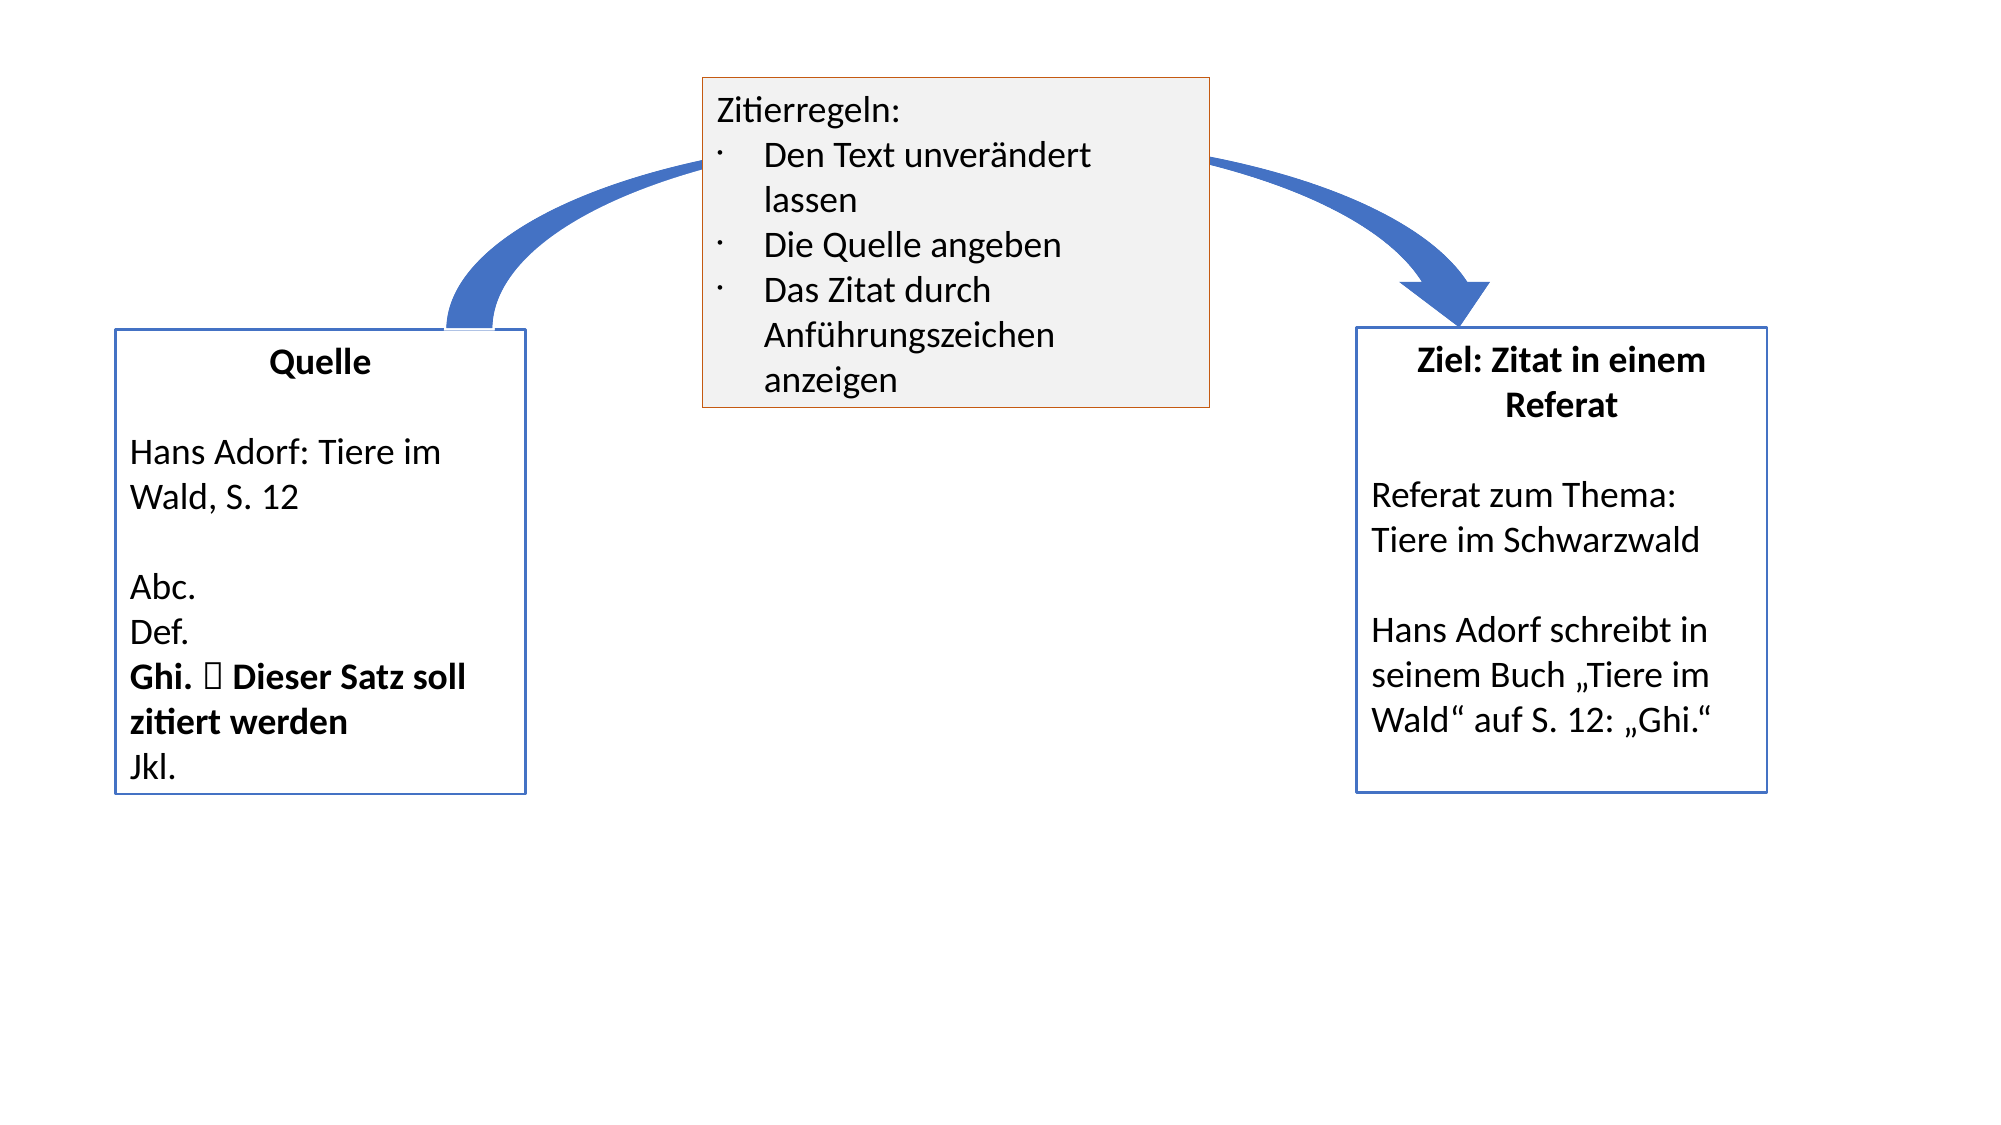

Zitierregeln:
Den Text unverändert lassen
Die Quelle angeben
Das Zitat durch Anführungszeichen anzeigen
Ziel: Zitat in einem Referat
Referat zum Thema: Tiere im Schwarzwald
Hans Adorf schreibt in seinem Buch „Tiere im Wald“ auf S. 12: „Ghi.“
Quelle
Hans Adorf: Tiere im Wald, S. 12
Abc.
Def.
Ghi.  Dieser Satz soll zitiert werden
Jkl.